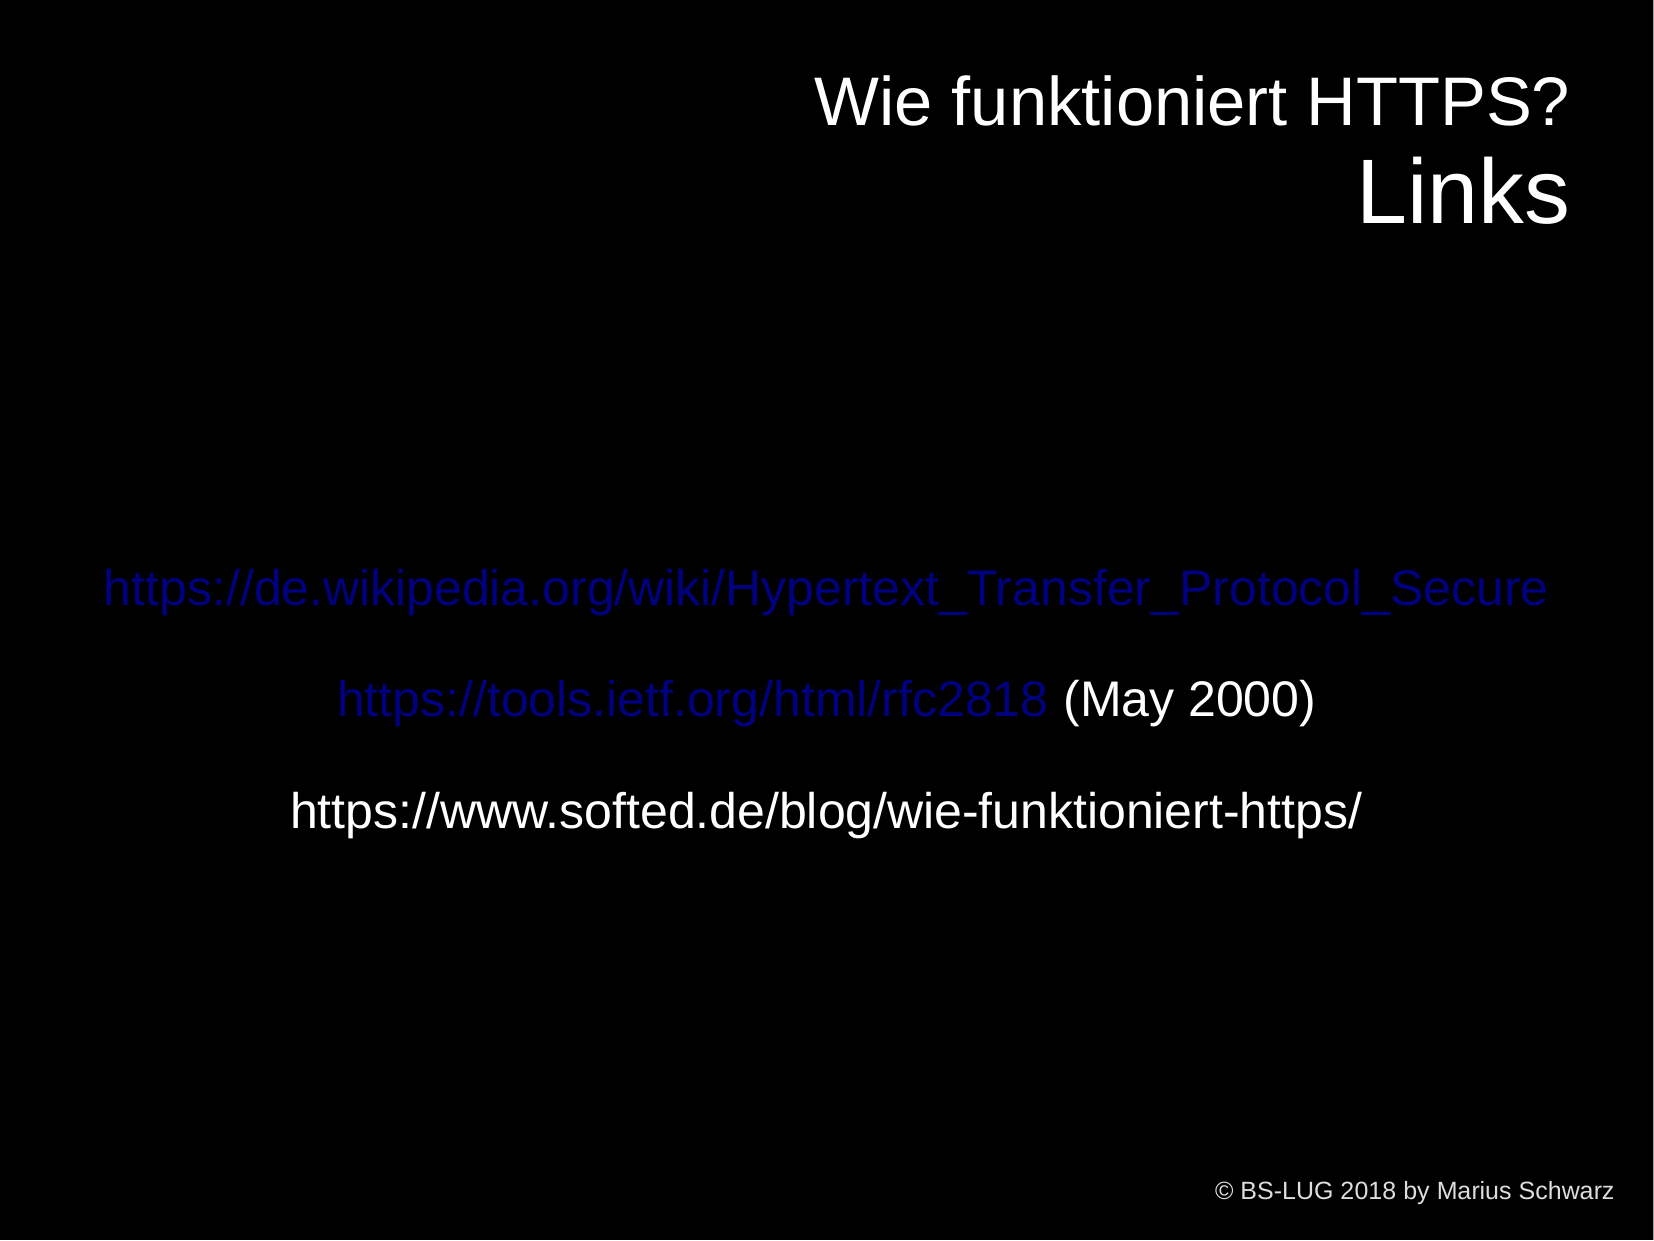

# Wie funktioniert HTTPS? Links
https://de.wikipedia.org/wiki/Hypertext_Transfer_Protocol_Secure
https://tools.ietf.org/html/rfc2818 (May 2000)
https://www.softed.de/blog/wie-funktioniert-https/
© BS-LUG 2018 by Marius Schwarz